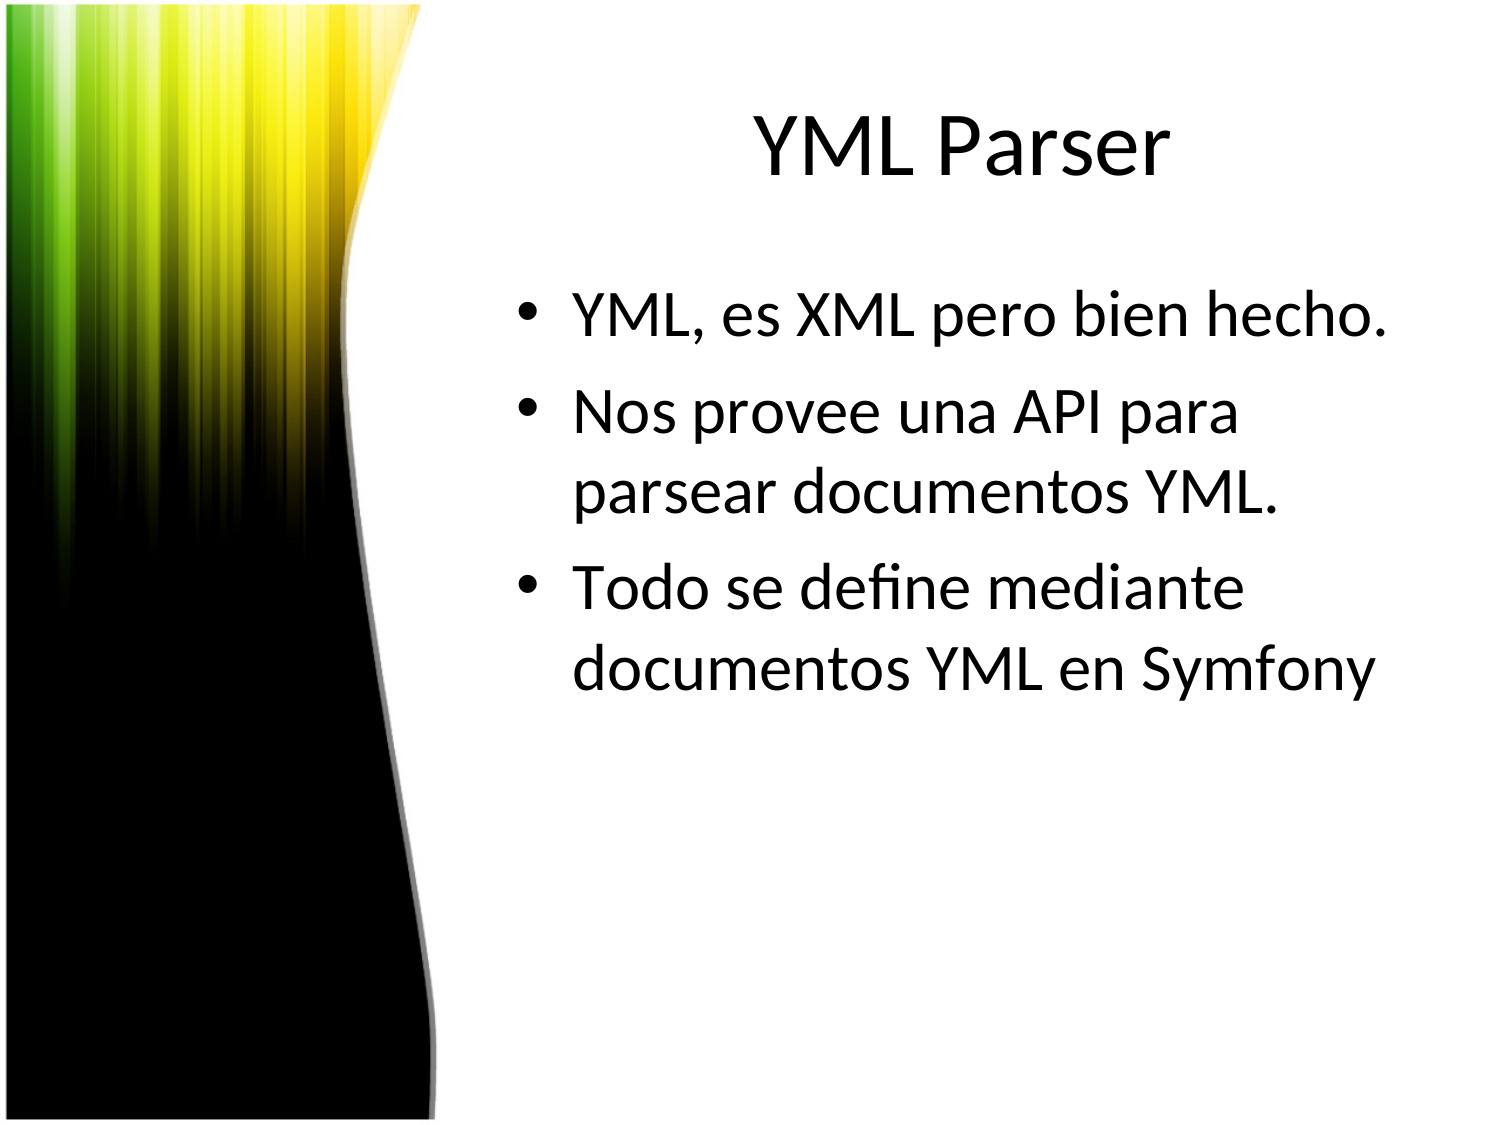

# YML Parser
YML, es XML pero bien hecho.
Nos provee una API para parsear documentos YML.
Todo se define mediante documentos YML en Symfony